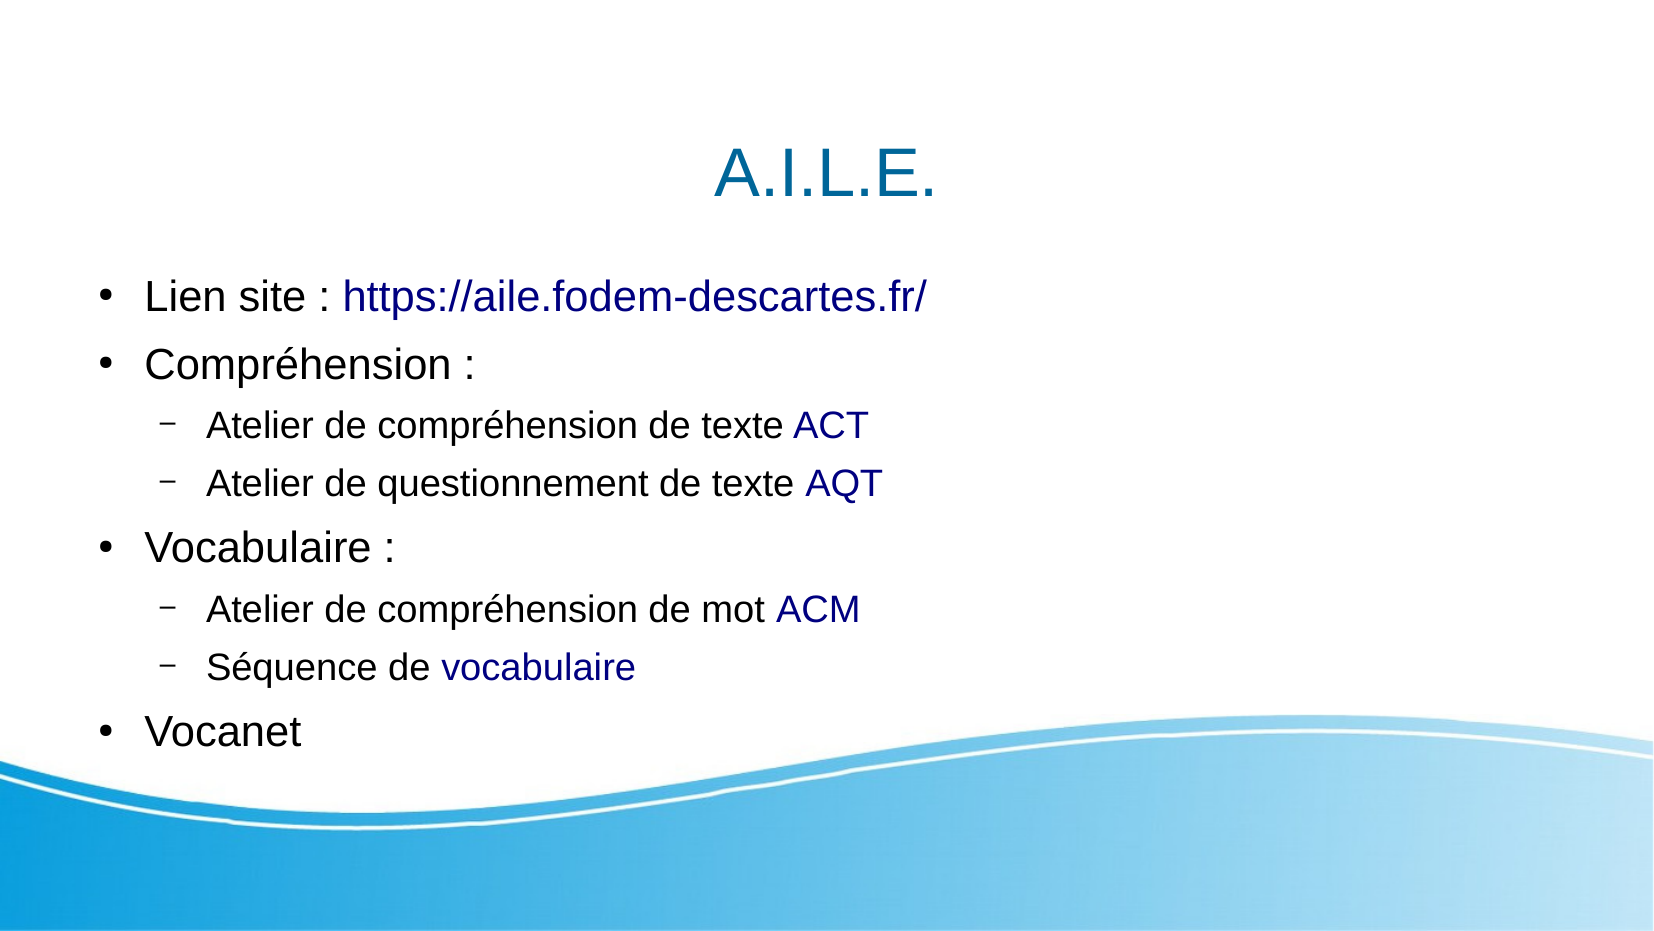

# A.I.L.E.
Lien site : https://aile.fodem-descartes.fr/
Compréhension :
Atelier de compréhension de texte ACT
Atelier de questionnement de texte AQT
Vocabulaire :
Atelier de compréhension de mot ACM
Séquence de vocabulaire
Vocanet